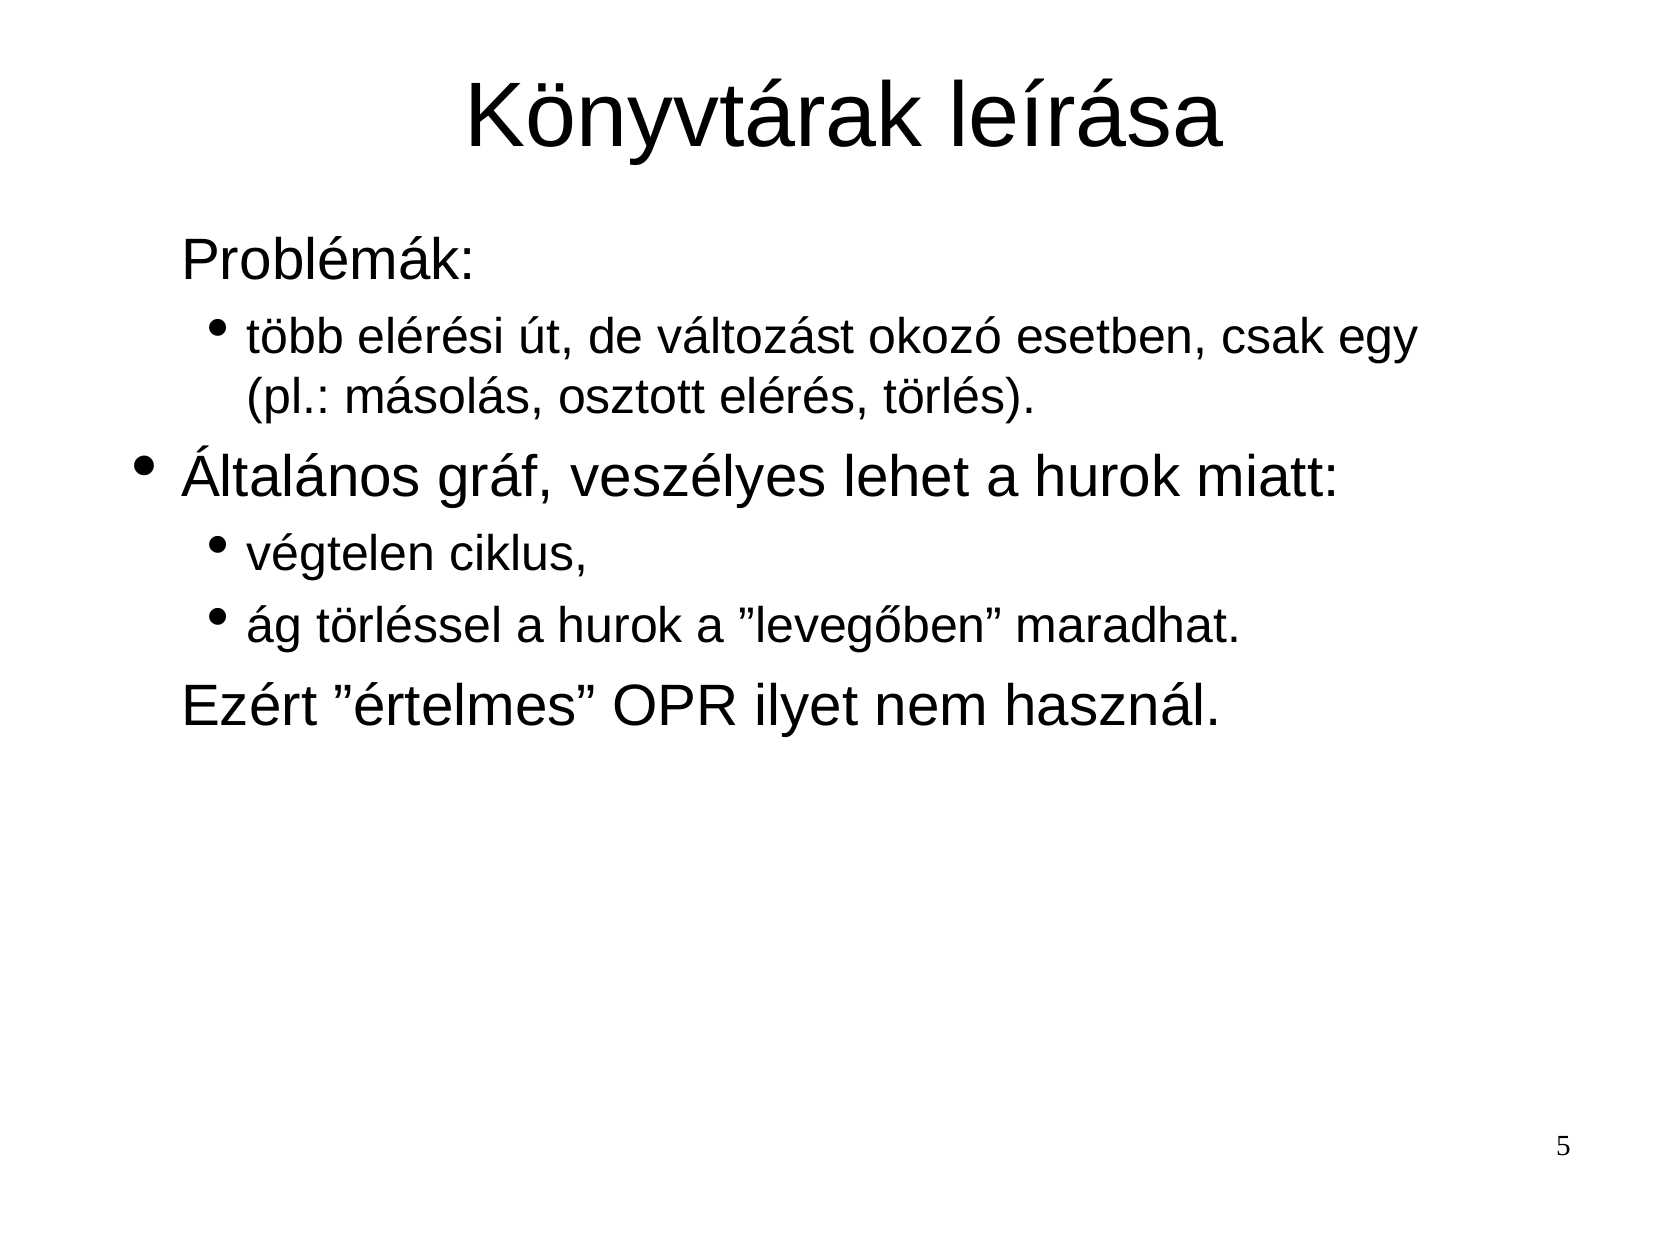

# Könyvtárak leírása
	Problémák:
több elérési út, de változást okozó esetben, csak egy
(pl.: másolás, osztott elérés, törlés).
Általános gráf, veszélyes lehet a hurok miatt:
végtelen ciklus,
ág törléssel a hurok a ”levegőben” maradhat.
	Ezért ”értelmes” OPR ilyet nem használ.
5